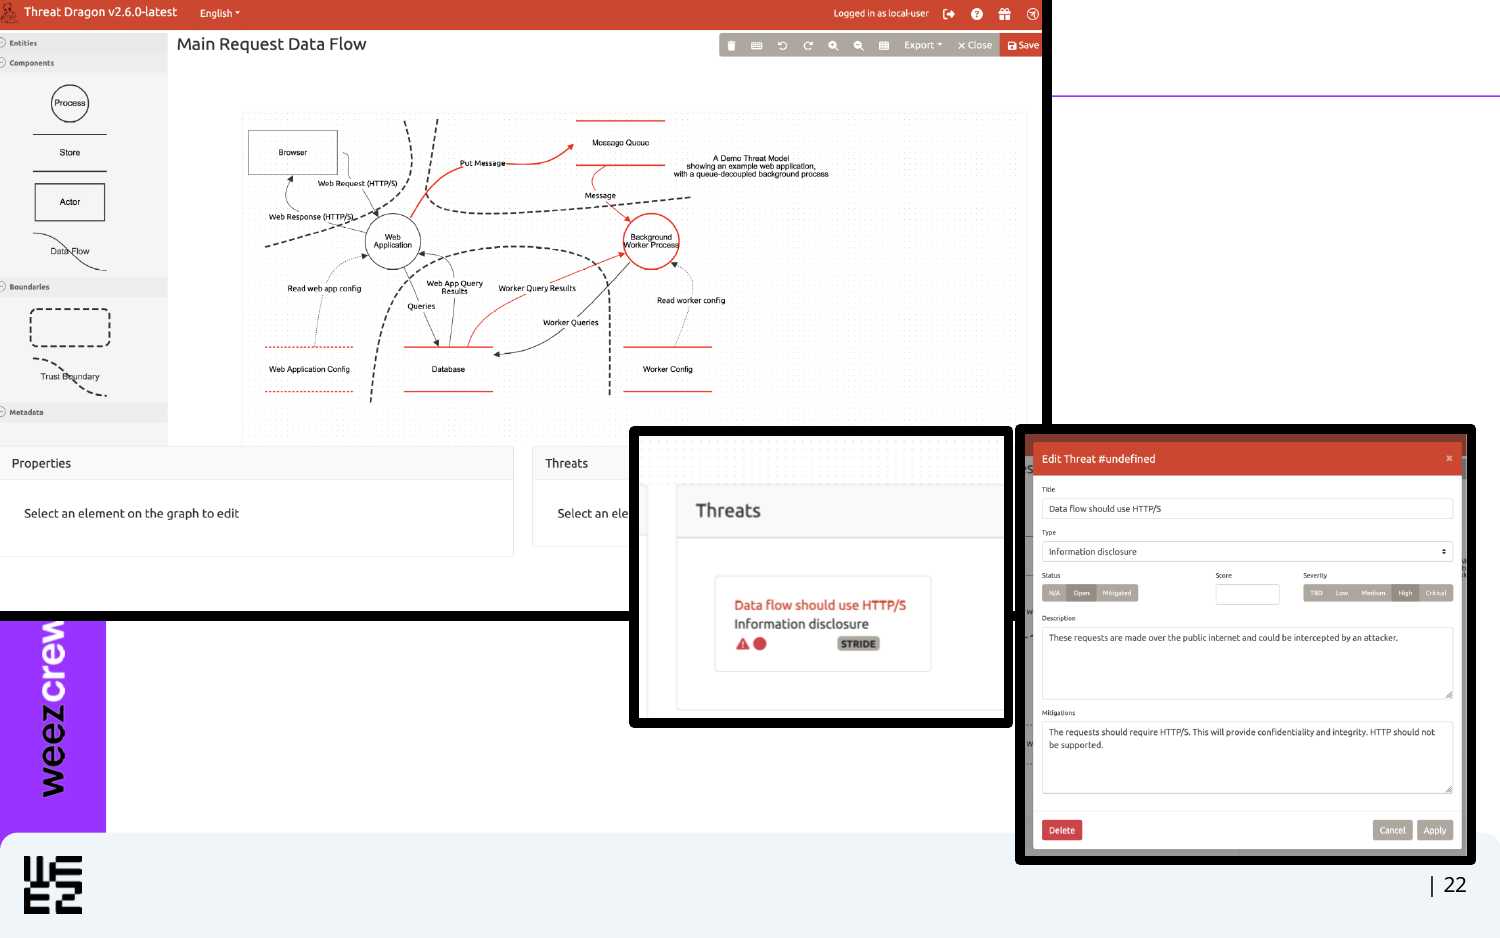

# OWASP SAMM
Accessibility & Semantic HTML